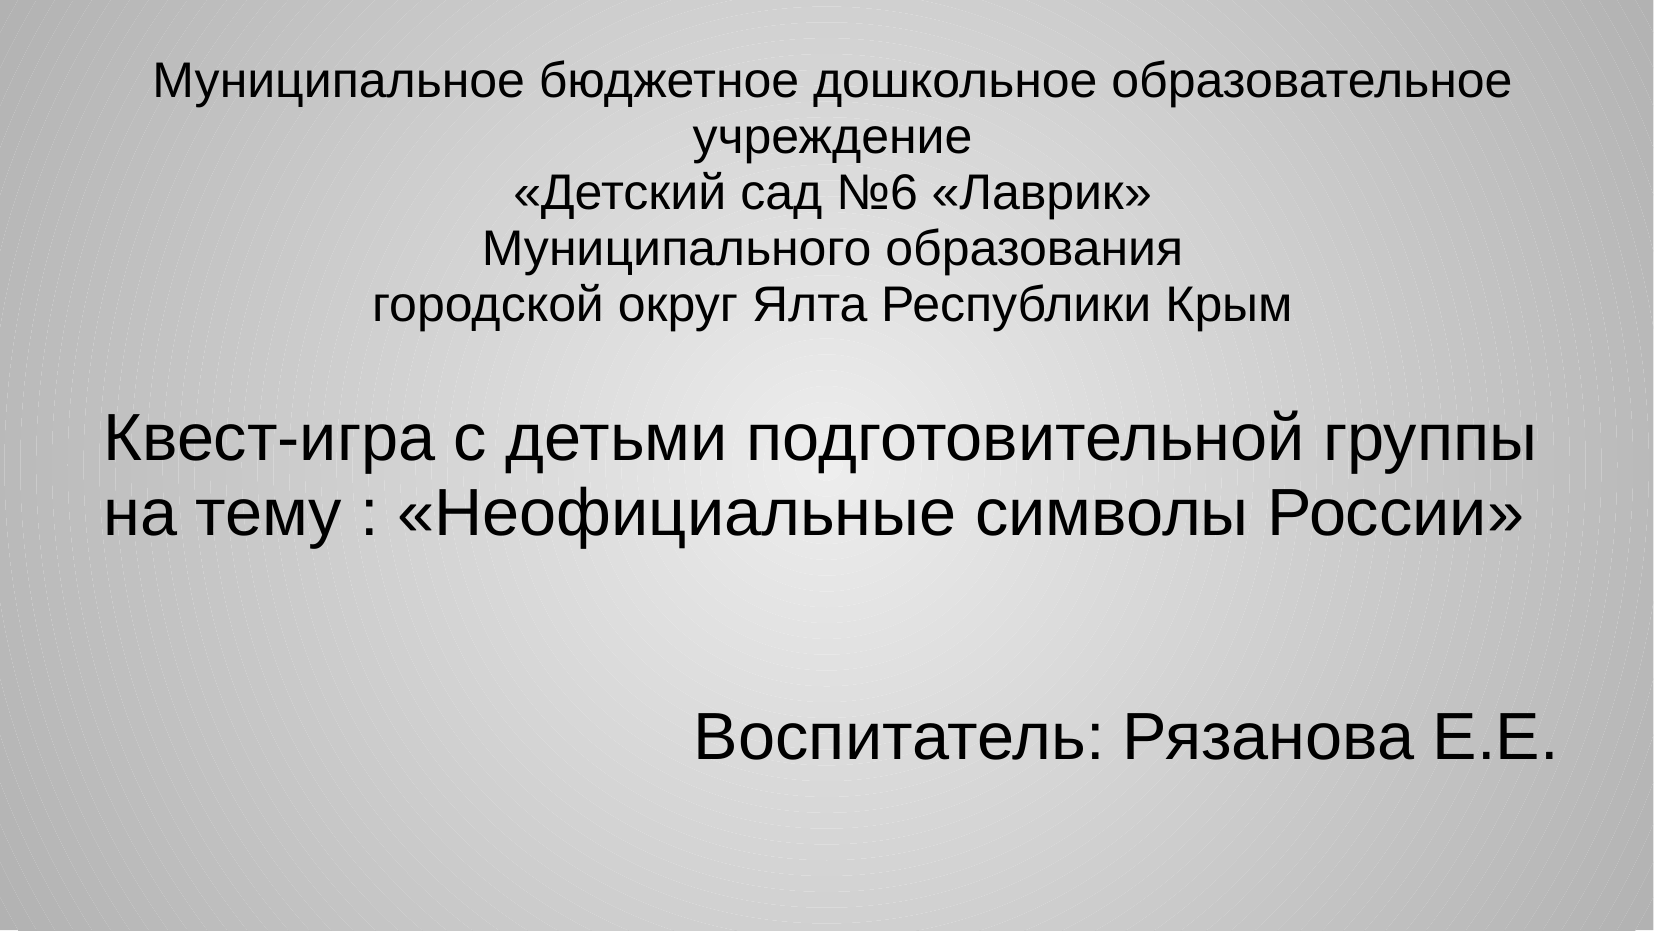

# Муниципальное бюджетное дошкольное образовательное учреждение «Детский сад №6 «Лаврик» Муниципального образования городской округ Ялта Республики Крым
Квест-игра с детьми подготовительной группы на тему : «Неофициальные символы России»
								Воспитатель: Рязанова Е.Е.